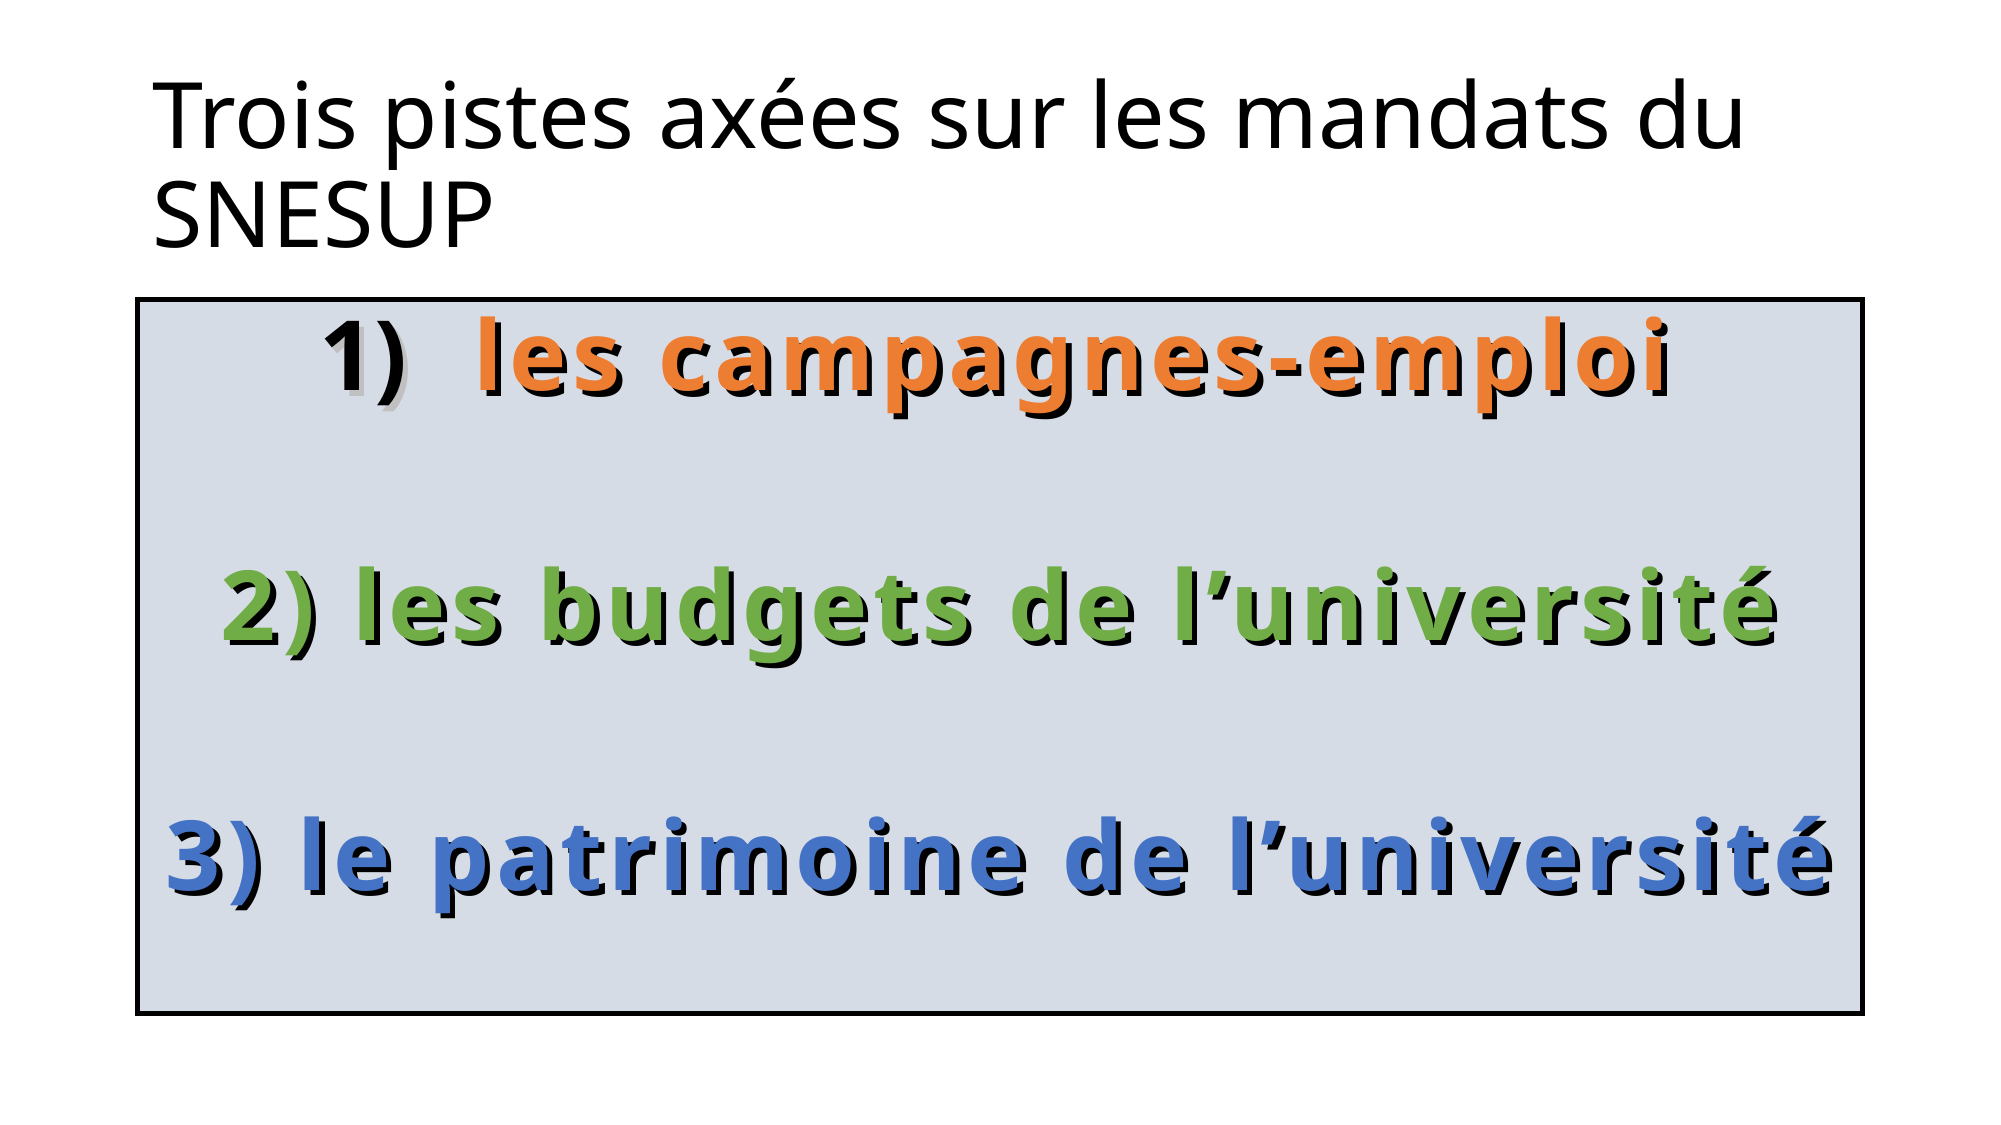

# Trois pistes axées sur les mandats du SNESUP
les campagnes-emploi
2) les budgets de l’université
3) le patrimoine de l’université